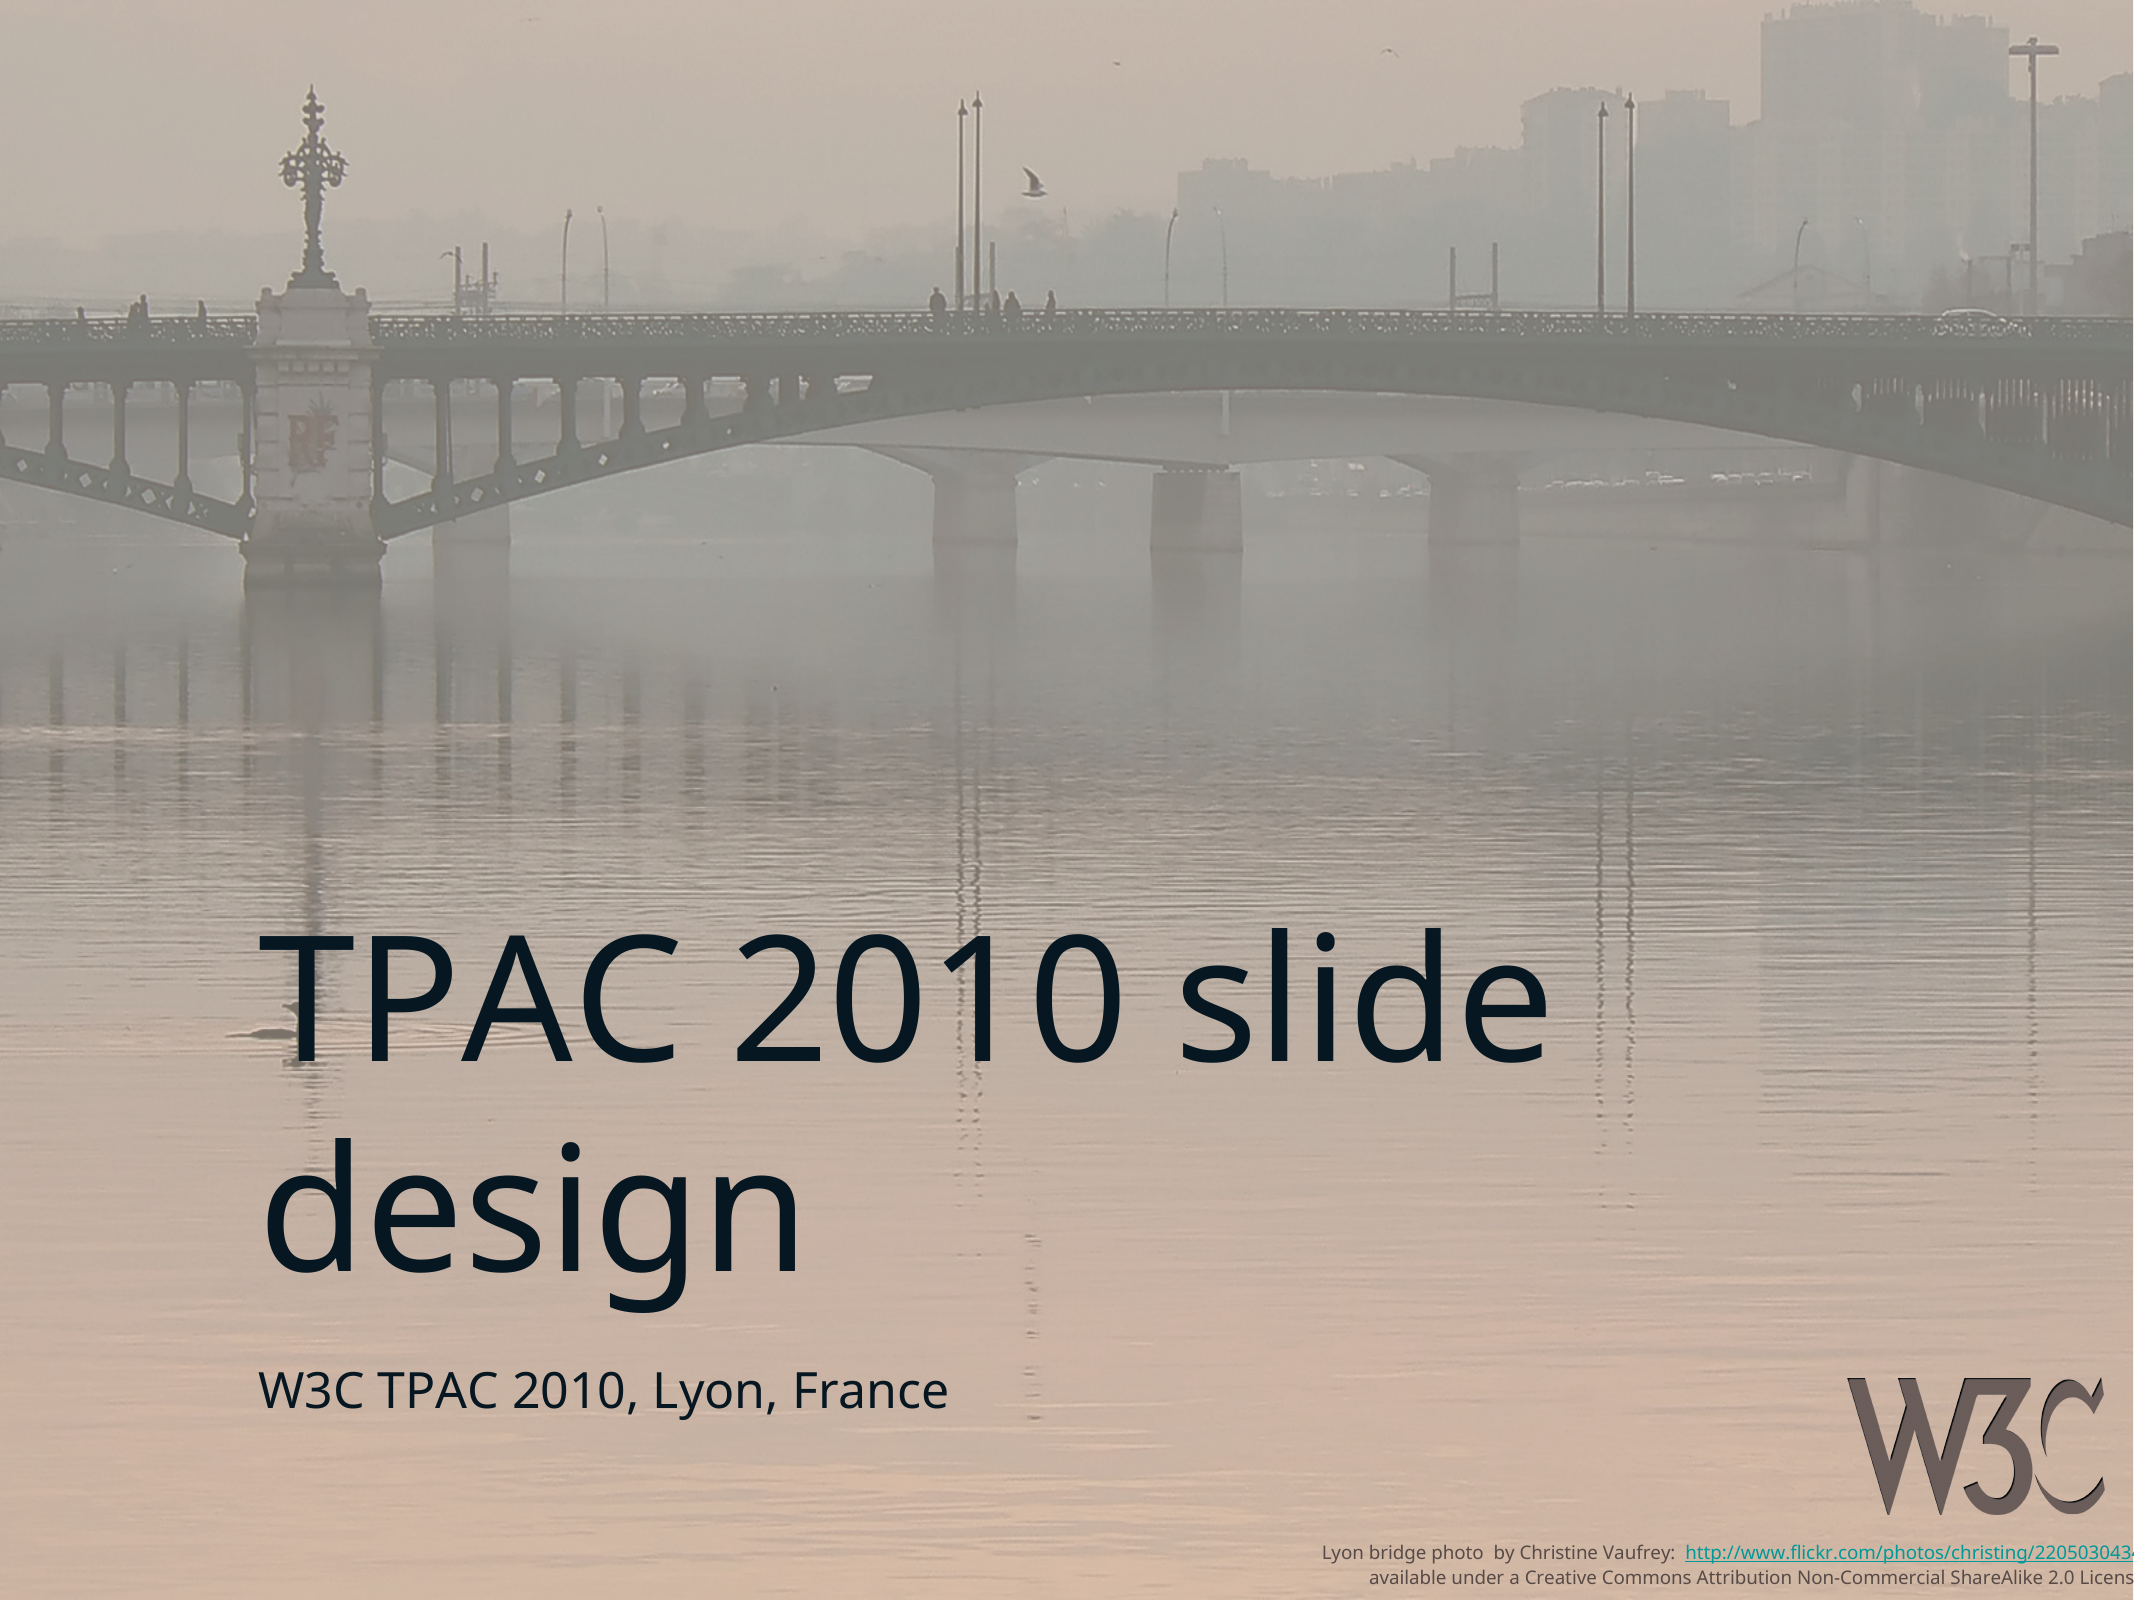

# TPAC 2010 slide design
W3C TPAC 2010, Lyon, France